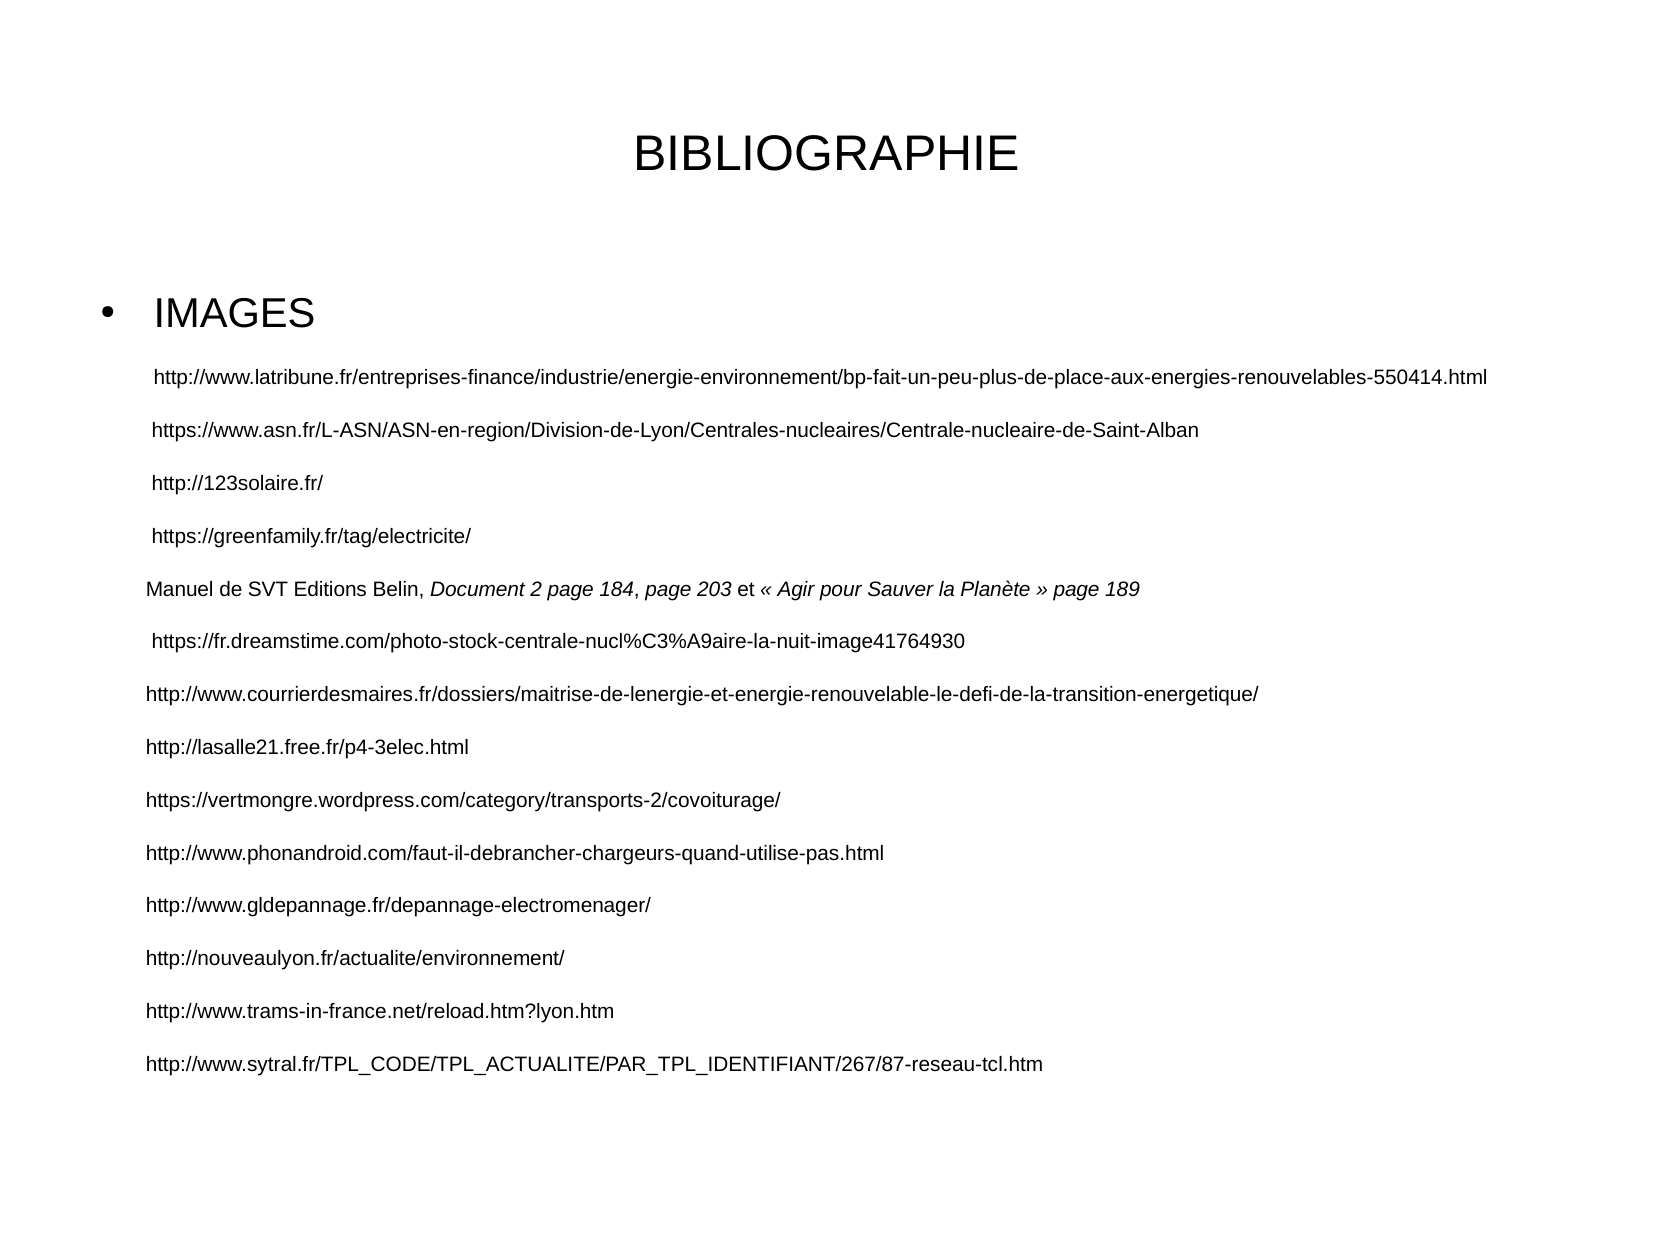

# BIBLIOGRAPHIE
IMAGES
http://www.latribune.fr/entreprises-finance/industrie/energie-environnement/bp-fait-un-peu-plus-de-place-aux-energies-renouvelables-550414.html
 https://www.asn.fr/L-ASN/ASN-en-region/Division-de-Lyon/Centrales-nucleaires/Centrale-nucleaire-de-Saint-Alban
 http://123solaire.fr/
 https://greenfamily.fr/tag/electricite/
 Manuel de SVT Editions Belin, Document 2 page 184, page 203 et « Agir pour Sauver la Planète » page 189
 https://fr.dreamstime.com/photo-stock-centrale-nucl%C3%A9aire-la-nuit-image41764930
 http://www.courrierdesmaires.fr/dossiers/maitrise-de-lenergie-et-energie-renouvelable-le-defi-de-la-transition-energetique/
 http://lasalle21.free.fr/p4-3elec.html
 https://vertmongre.wordpress.com/category/transports-2/covoiturage/
 http://www.phonandroid.com/faut-il-debrancher-chargeurs-quand-utilise-pas.html
 http://www.gldepannage.fr/depannage-electromenager/
 http://nouveaulyon.fr/actualite/environnement/
 http://www.trams-in-france.net/reload.htm?lyon.htm
 http://www.sytral.fr/TPL_CODE/TPL_ACTUALITE/PAR_TPL_IDENTIFIANT/267/87-reseau-tcl.htm